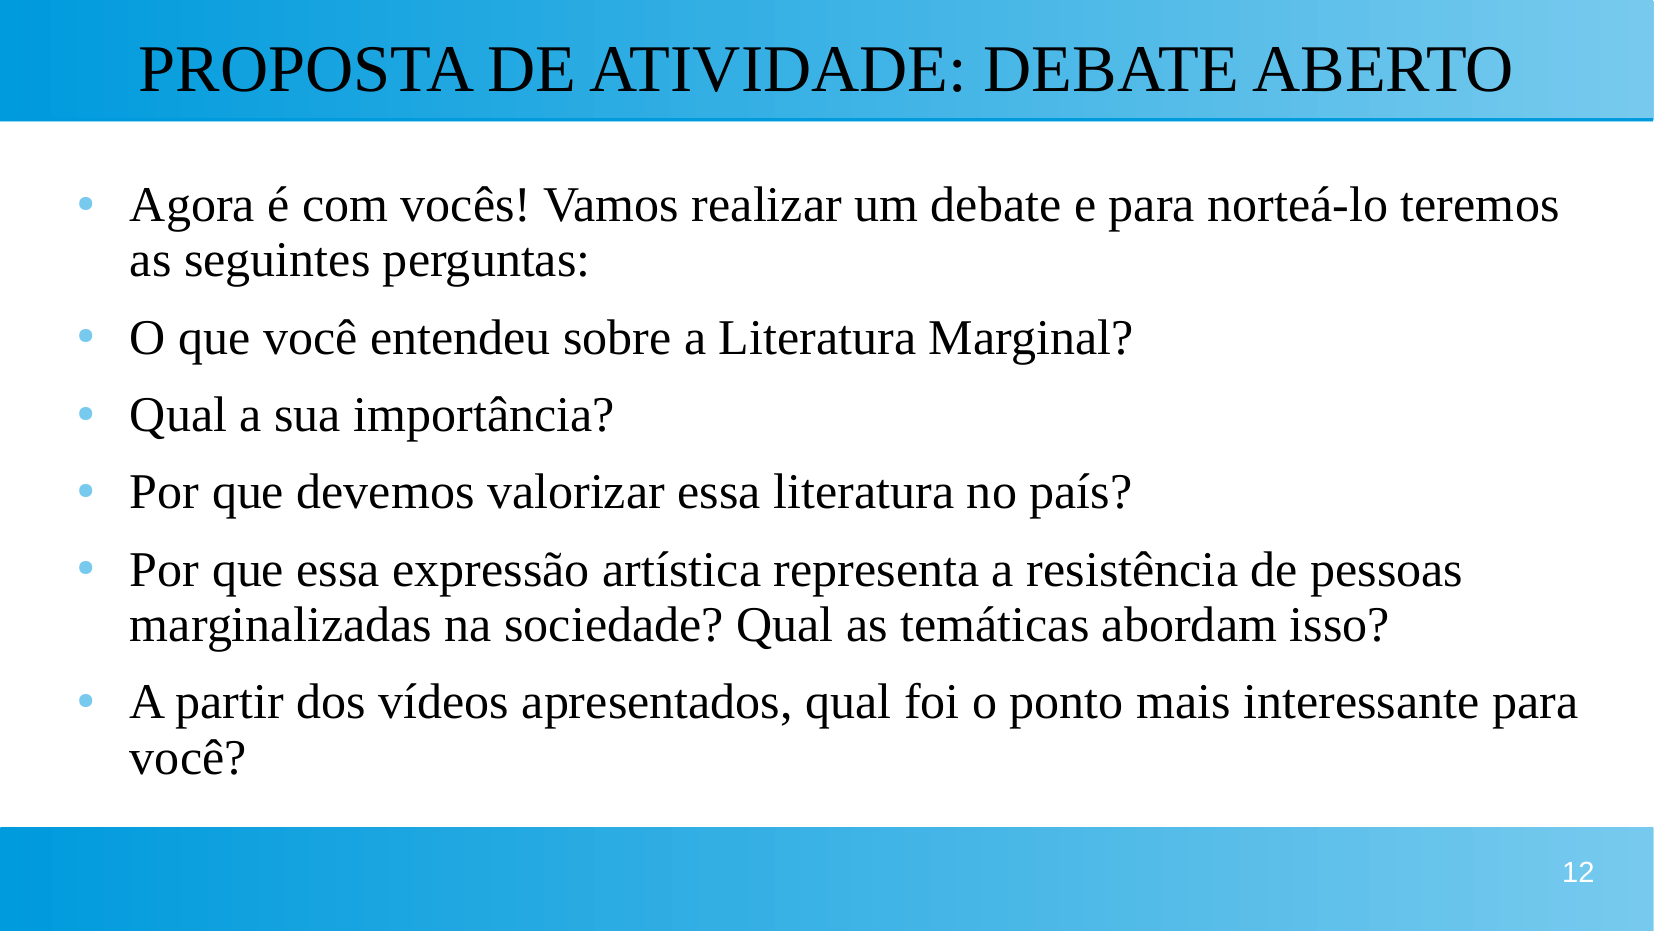

# PROPOSTA DE ATIVIDADE: DEBATE ABERTO
Agora é com vocês! Vamos realizar um debate e para norteá-lo teremos as seguintes perguntas:
O que você entendeu sobre a Literatura Marginal?
Qual a sua importância?
Por que devemos valorizar essa literatura no país?
Por que essa expressão artística representa a resistência de pessoas marginalizadas na sociedade? Qual as temáticas abordam isso?
A partir dos vídeos apresentados, qual foi o ponto mais interessante para você?
12